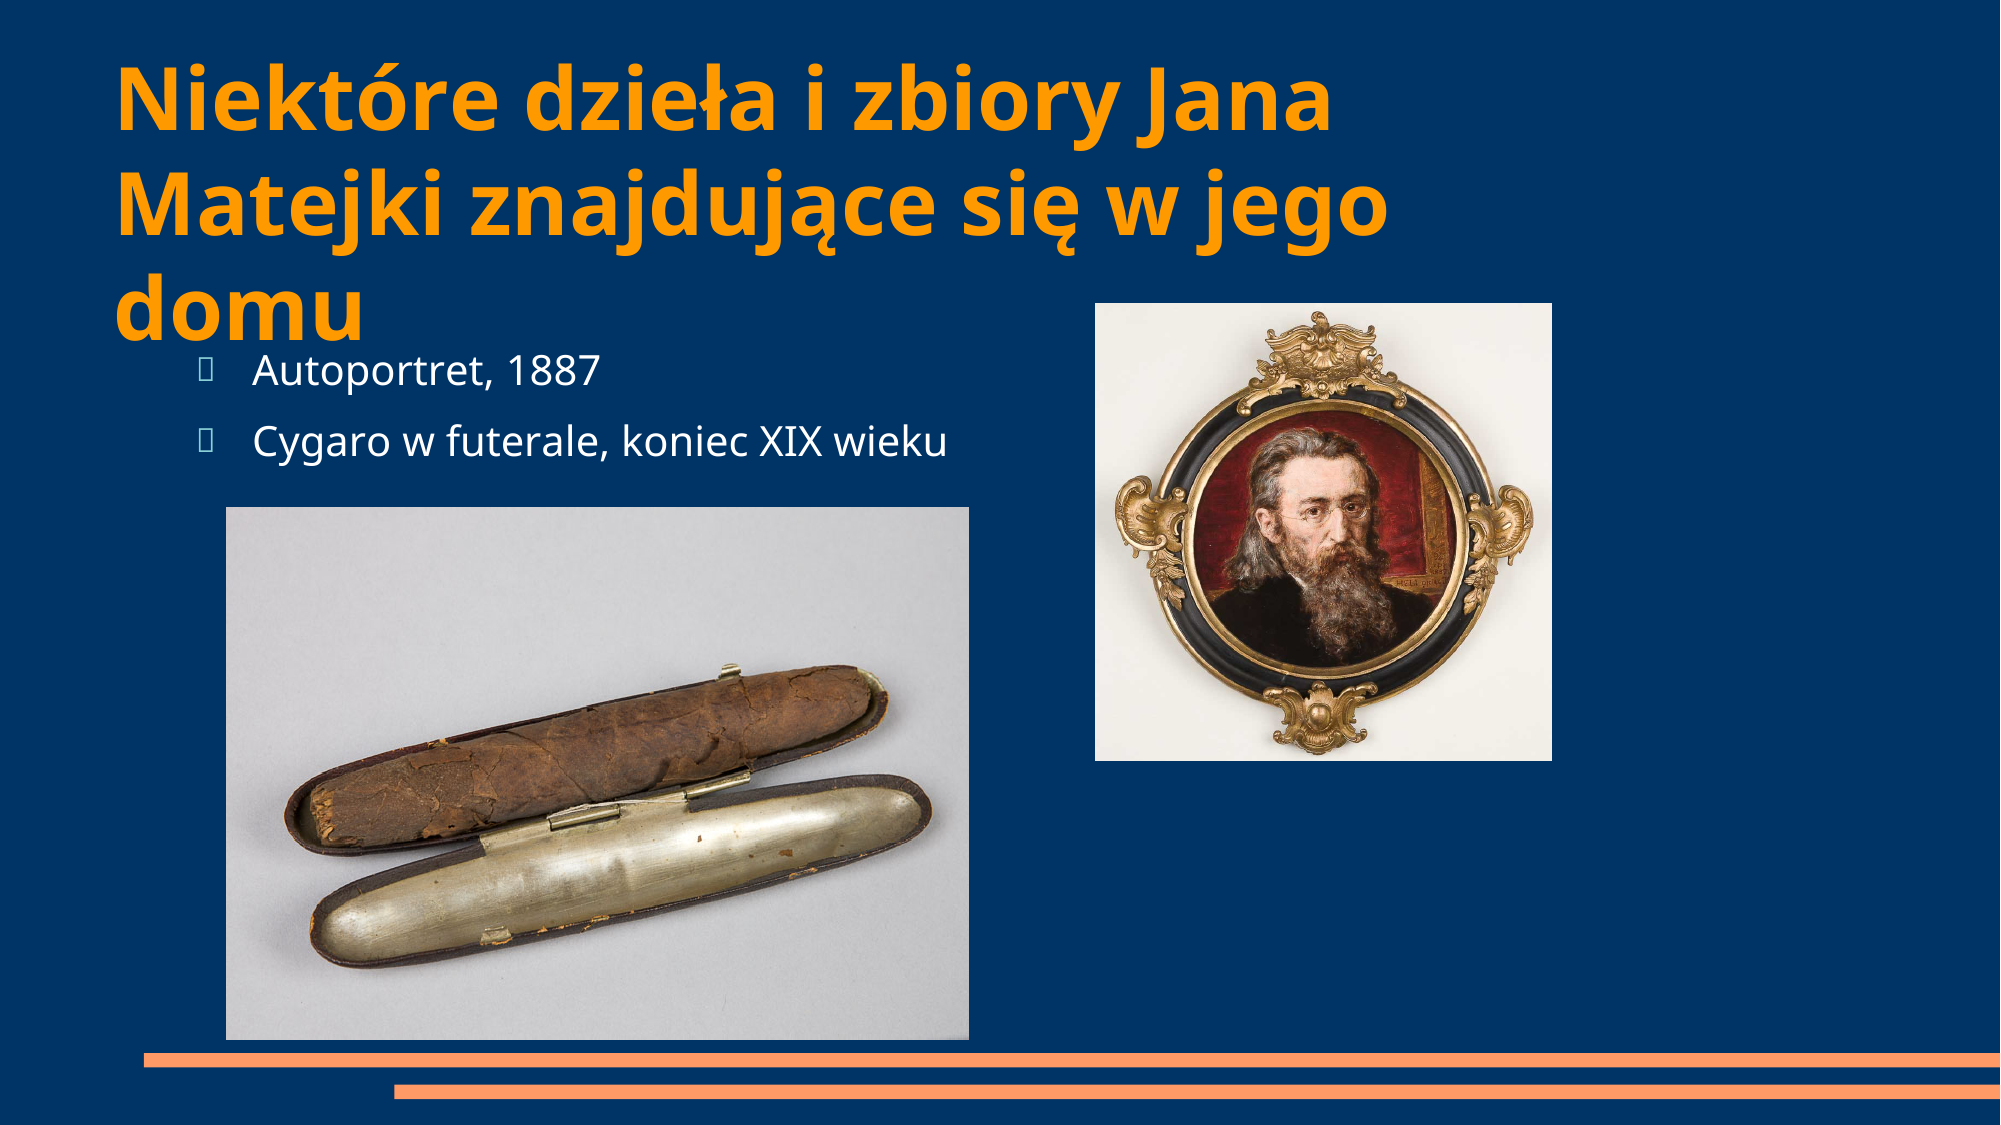

# Niektóre dzieła i zbiory Jana Matejki znajdujące się w jego domu
Autoportret, 1887
Cygaro w futerale, koniec XIX wieku